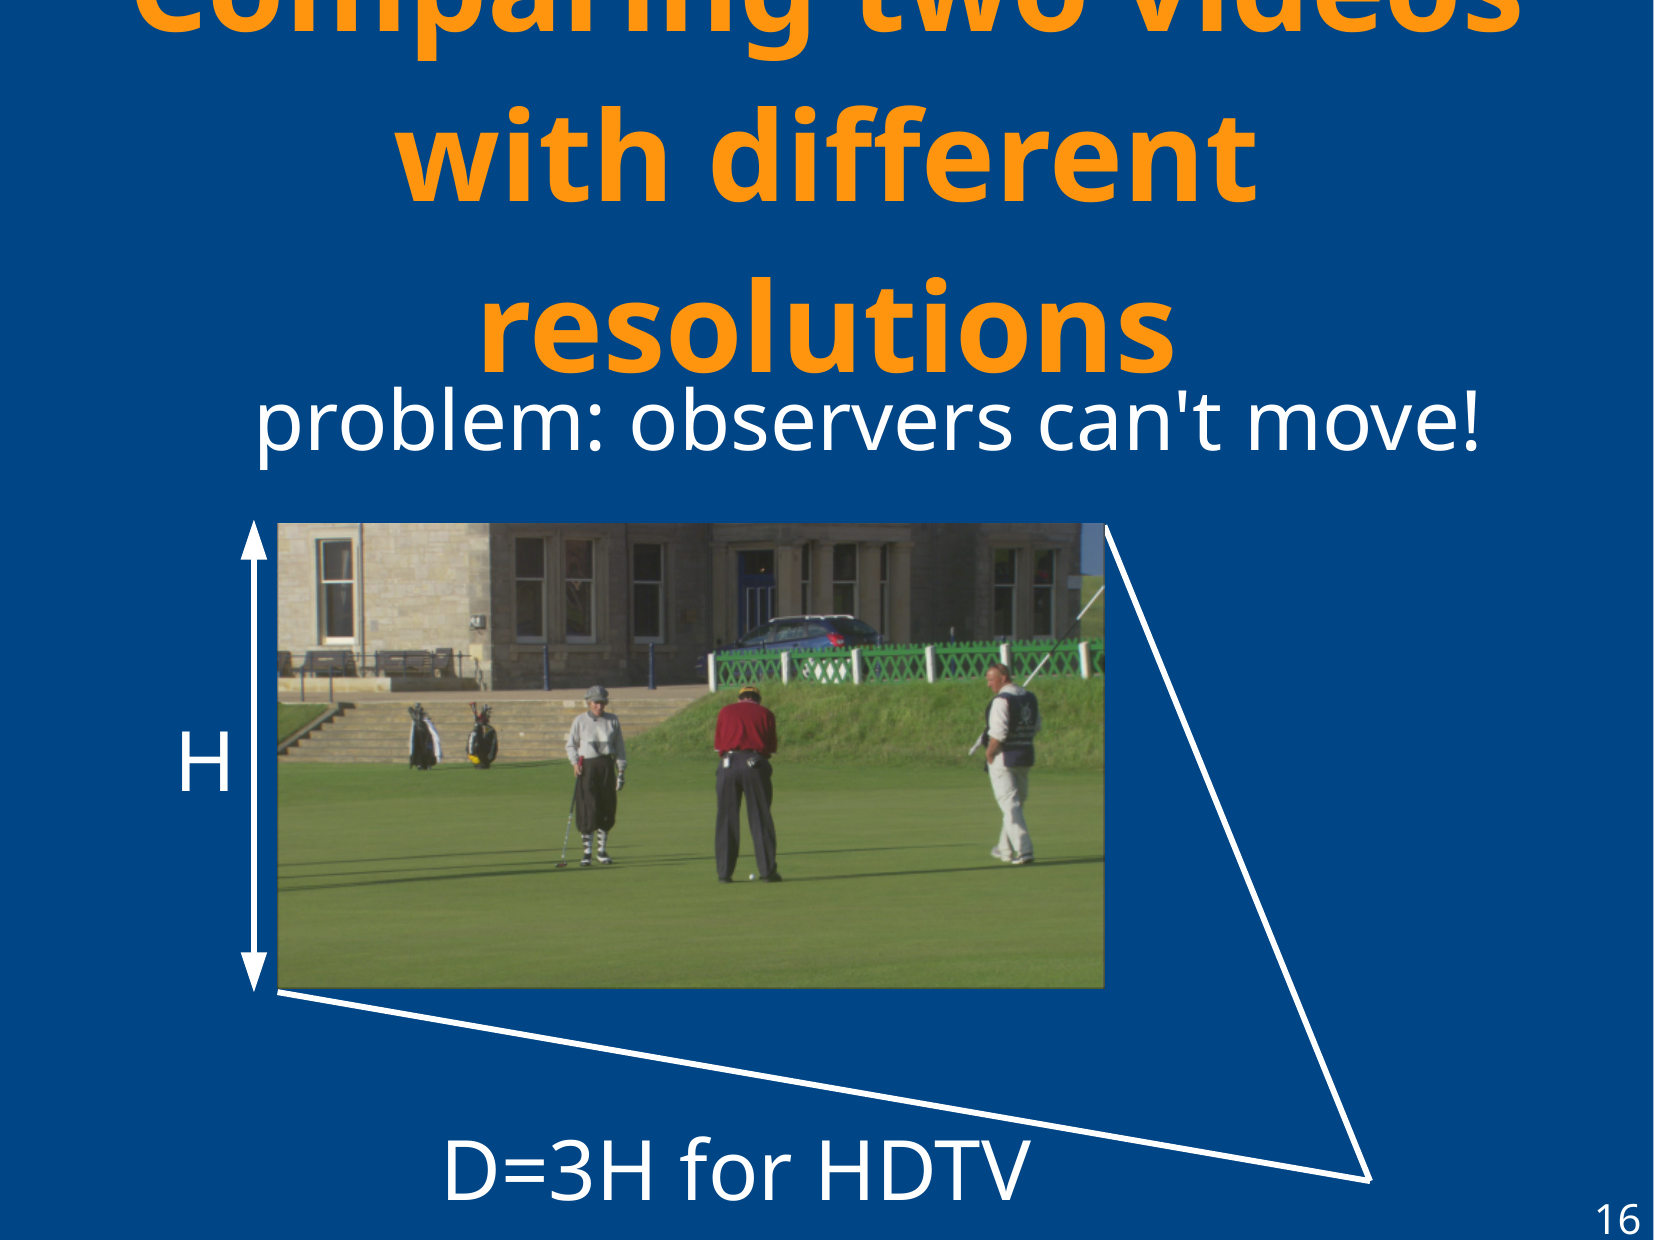

# Comparing two videos with different resolutions
problem: observers can't move!
H
D=3H for HDTV
16